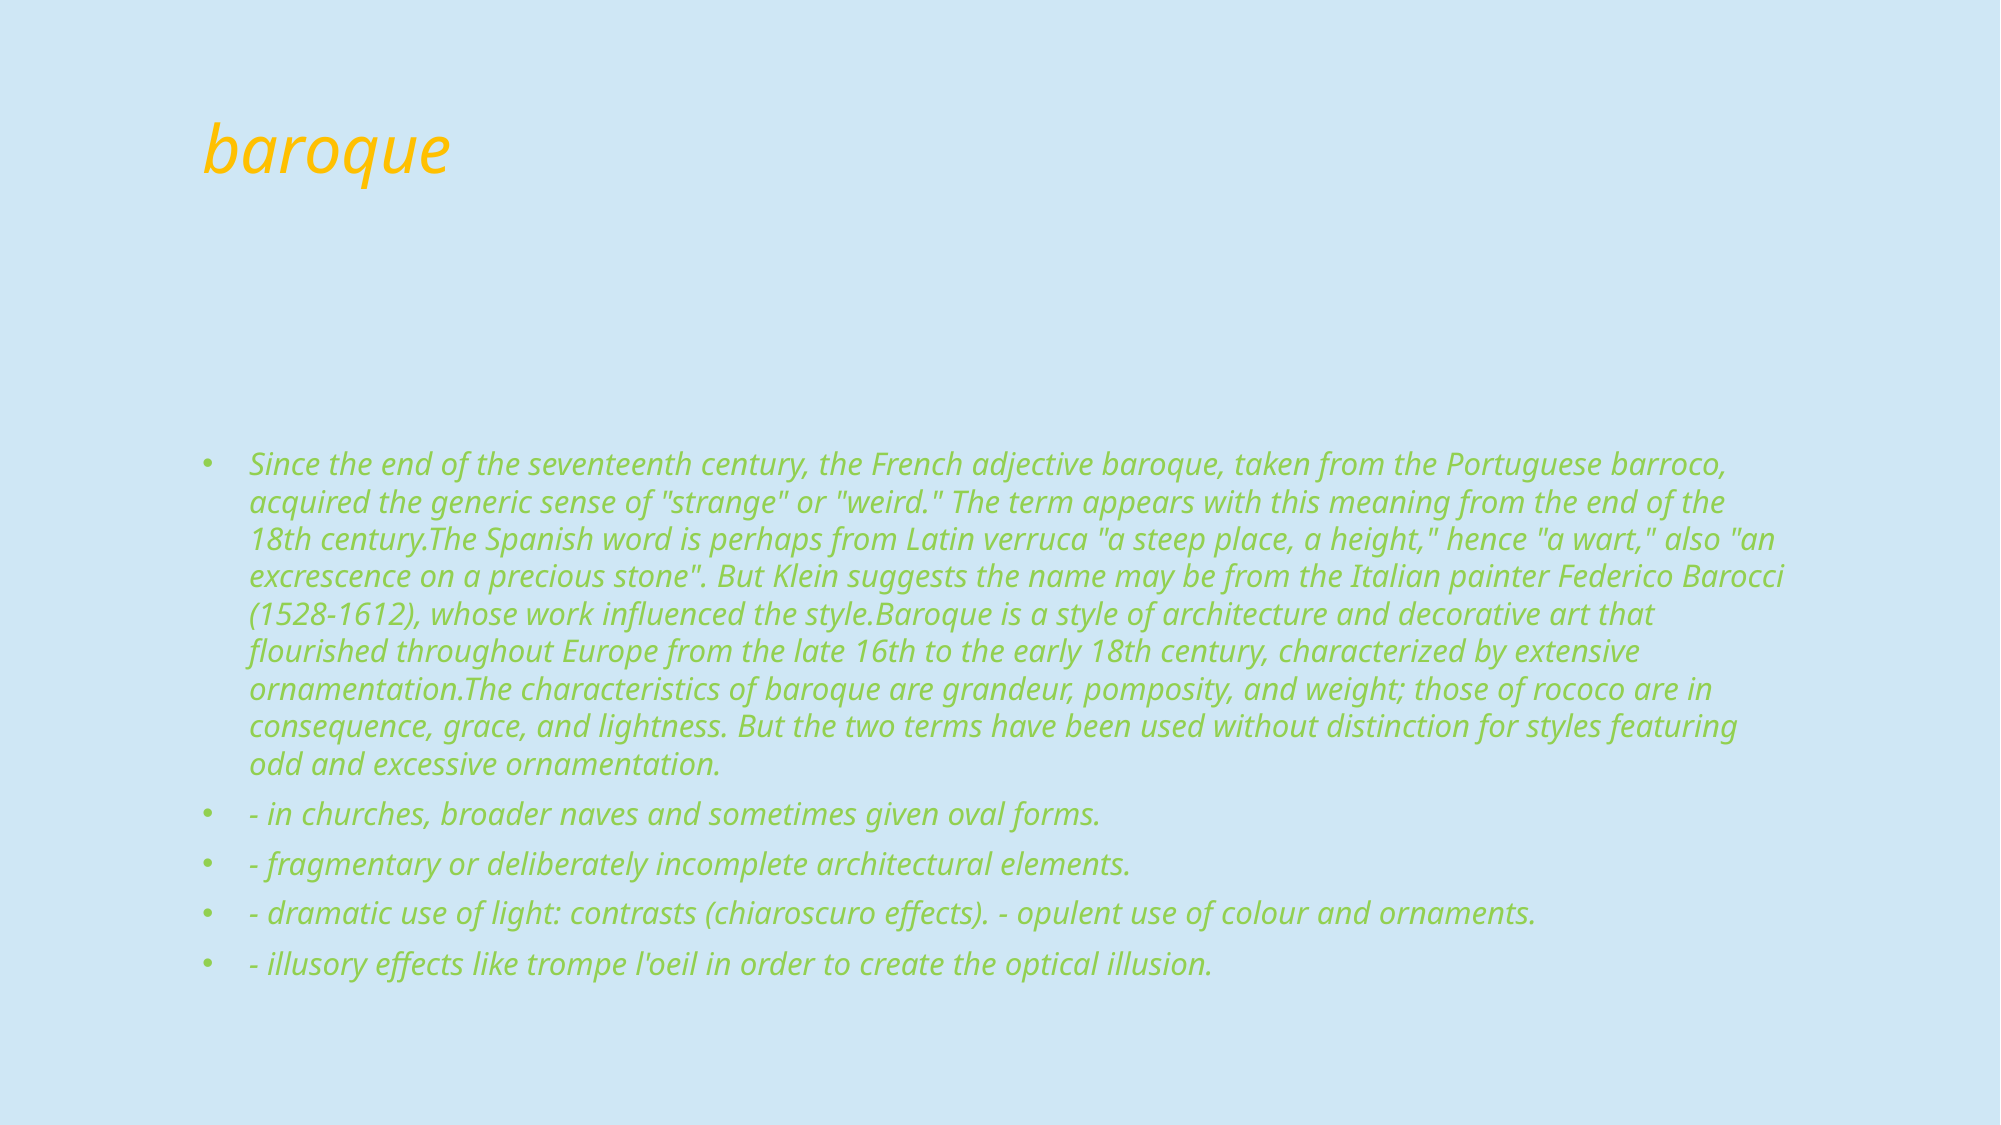

# baroque
Since the end of the seventeenth century, the French adjective baroque, taken from the Portuguese barroco, acquired the generic sense of "strange" or "weird." The term appears with this meaning from the end of the 18th century.The Spanish word is perhaps from Latin verruca "a steep place, a height," hence "a wart," also "an excrescence on a precious stone". But Klein suggests the name may be from the Italian painter Federico Barocci (1528-1612), whose work influenced the style.Baroque is a style of architecture and decorative art that flourished throughout Europe from the late 16th to the early 18th century, characterized by extensive ornamentation.The characteristics of baroque are grandeur, pomposity, and weight; those of rococo are in consequence, grace, and lightness. But the two terms have been used without distinction for styles featuring odd and excessive ornamentation.
- in churches, broader naves and sometimes given oval forms.
- fragmentary or deliberately incomplete architectural elements.
- dramatic use of light: contrasts (chiaroscuro effects). - opulent use of colour and ornaments.
- illusory effects like trompe l'oeil in order to create the optical illusion.